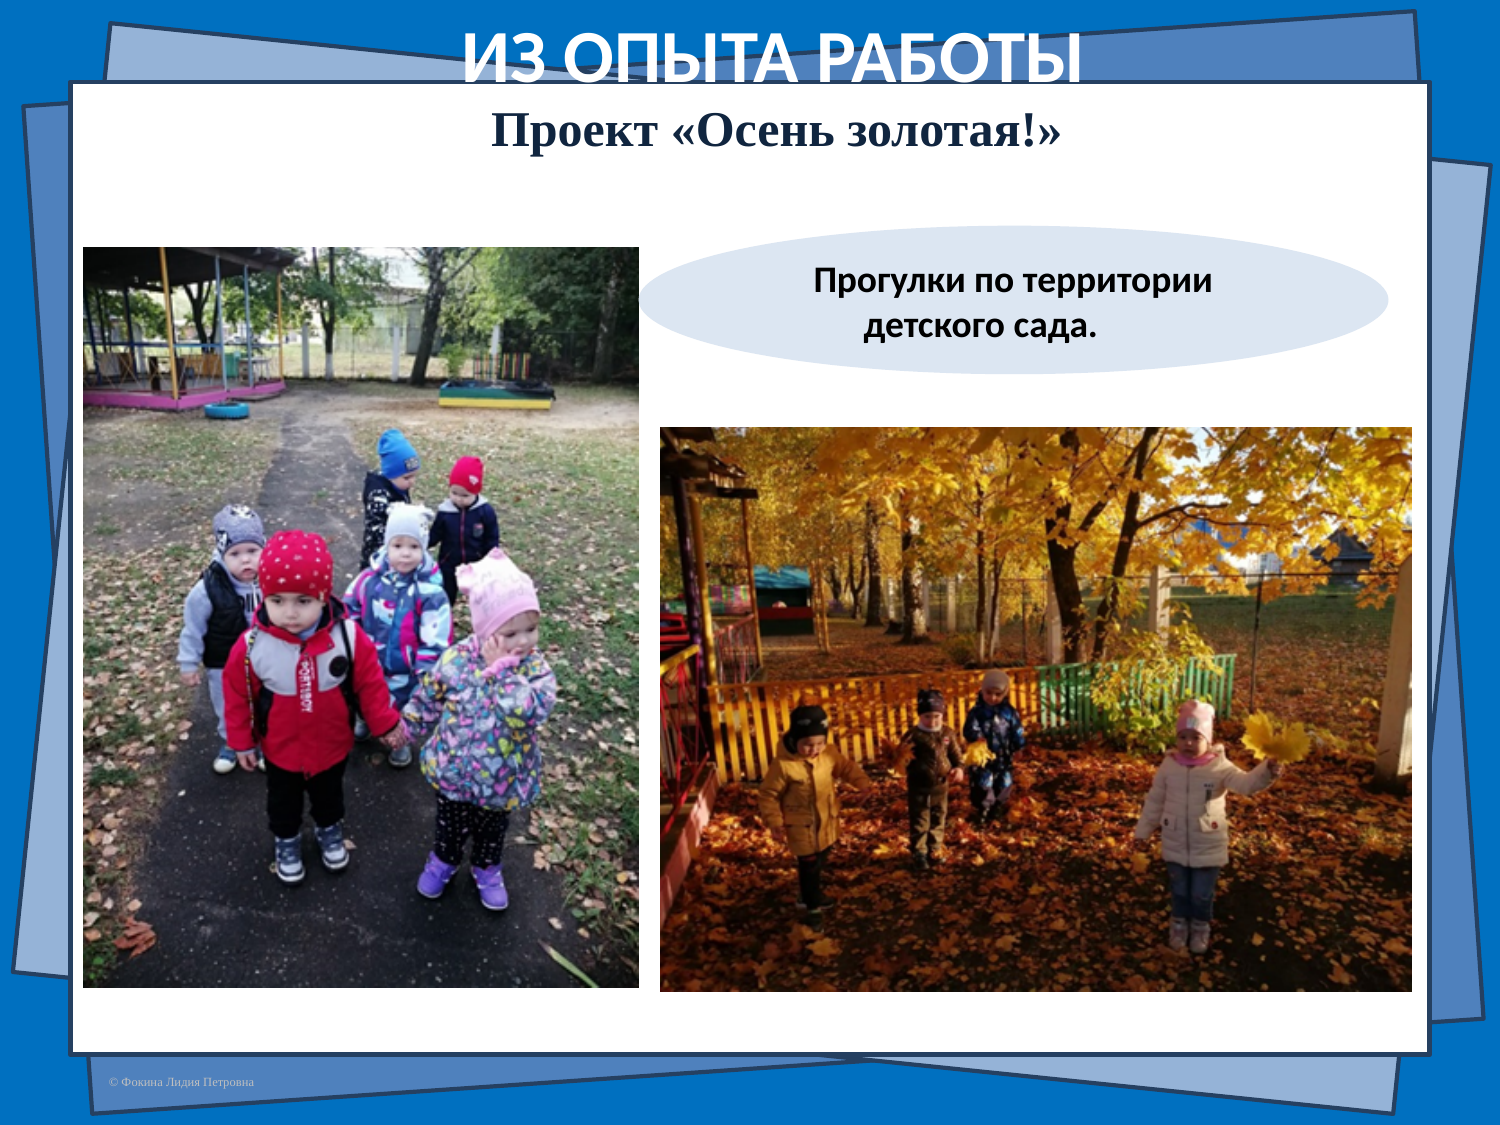

ИЗ ОПЫТА РАБОТЫ
Проект «Осень золотая!»
Прогулки по территории детского сада.